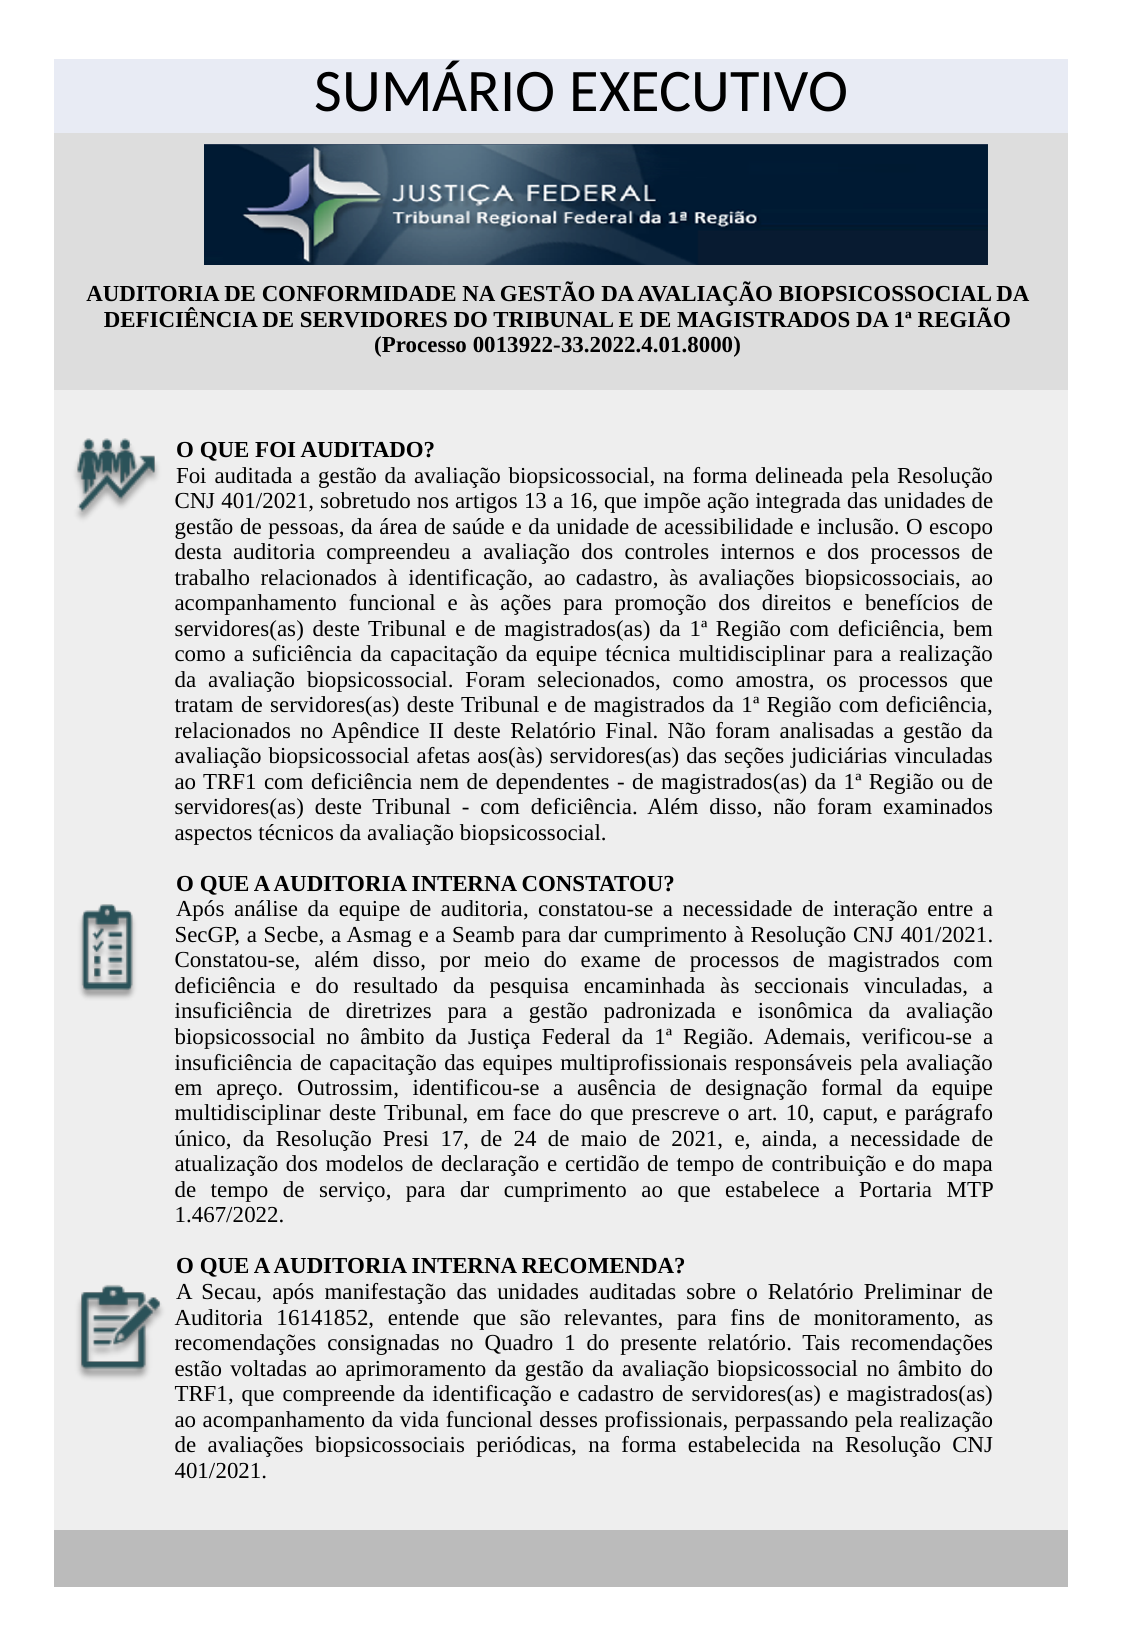

| SUMÁRIO EXECUTIVO | | |
| --- | --- | --- |
| AUDITORIA DE CONFORMIDADE NA GESTÃO DA AVALIAÇÃO BIOPSICOSSOCIAL DA DEFICIÊNCIA DE SERVIDORES DO TRIBUNAL E DE MAGISTRADOS DA 1ª REGIÃO (Processo 0013922-33.2022.4.01.8000) | | |
| | O QUE FOI AUDITADO? Foi auditada a gestão da avaliação biopsicossocial, na forma delineada pela Resolução CNJ 401/2021, sobretudo nos artigos 13 a 16, que impõe ação integrada das unidades de gestão de pessoas, da área de saúde e da unidade de acessibilidade e inclusão. O escopo desta auditoria compreendeu a avaliação dos controles internos e dos processos de trabalho relacionados à identificação, ao cadastro, às avaliações biopsicossociais, ao acompanhamento funcional e às ações para promoção dos direitos e benefícios de servidores(as) deste Tribunal e de magistrados(as) da 1ª Região com deficiência, bem como a suficiência da capacitação da equipe técnica multidisciplinar para a realização da avaliação biopsicossocial. Foram selecionados, como amostra, os processos que tratam de servidores(as) deste Tribunal e de magistrados da 1ª Região com deficiência, relacionados no Apêndice II deste Relatório Final. Não foram analisadas a gestão da avaliação biopsicossocial afetas aos(às) servidores(as) das seções judiciárias vinculadas ao TRF1 com deficiência nem de dependentes - de magistrados(as) da 1ª Região ou de servidores(as) deste Tribunal - com deficiência. Além disso, não foram examinados aspectos técnicos da avaliação biopsicossocial.  O QUE A AUDITORIA INTERNA CONSTATOU? Após análise da equipe de auditoria, constatou-se a necessidade de interação entre a SecGP, a Secbe, a Asmag e a Seamb para dar cumprimento à Resolução CNJ 401/2021. Constatou-se, além disso, por meio do exame de processos de magistrados com deficiência e do resultado da pesquisa encaminhada às seccionais vinculadas, a insuficiência de diretrizes para a gestão padronizada e isonômica da avaliação biopsicossocial no âmbito da Justiça Federal da 1ª Região. Ademais, verificou-se a insuficiência de capacitação das equipes multiprofissionais responsáveis pela avaliação em apreço. Outrossim, identificou-se a ausência de designação formal da equipe multidisciplinar deste Tribunal, em face do que prescreve o art. 10, caput, e parágrafo único, da Resolução Presi 17, de 24 de maio de 2021, e, ainda, a necessidade de atualização dos modelos de declaração e certidão de tempo de contribuição e do mapa de tempo de serviço, para dar cumprimento ao que estabelece a Portaria MTP 1.467/2022. O QUE A AUDITORIA INTERNA RECOMENDA? A Secau, após manifestação das unidades auditadas sobre o Relatório Preliminar de Auditoria 16141852, entende que são relevantes, para fins de monitoramento, as recomendações consignadas no Quadro 1 do presente relatório. Tais recomendações estão voltadas ao aprimoramento da gestão da avaliação biopsicossocial no âmbito do TRF1, que compreende da identificação e cadastro de servidores(as) e magistrados(as) ao acompanhamento da vida funcional desses profissionais, perpassando pela realização de avaliações biopsicossociais periódicas, na forma estabelecida na Resolução CNJ 401/2021. | |
| | | |